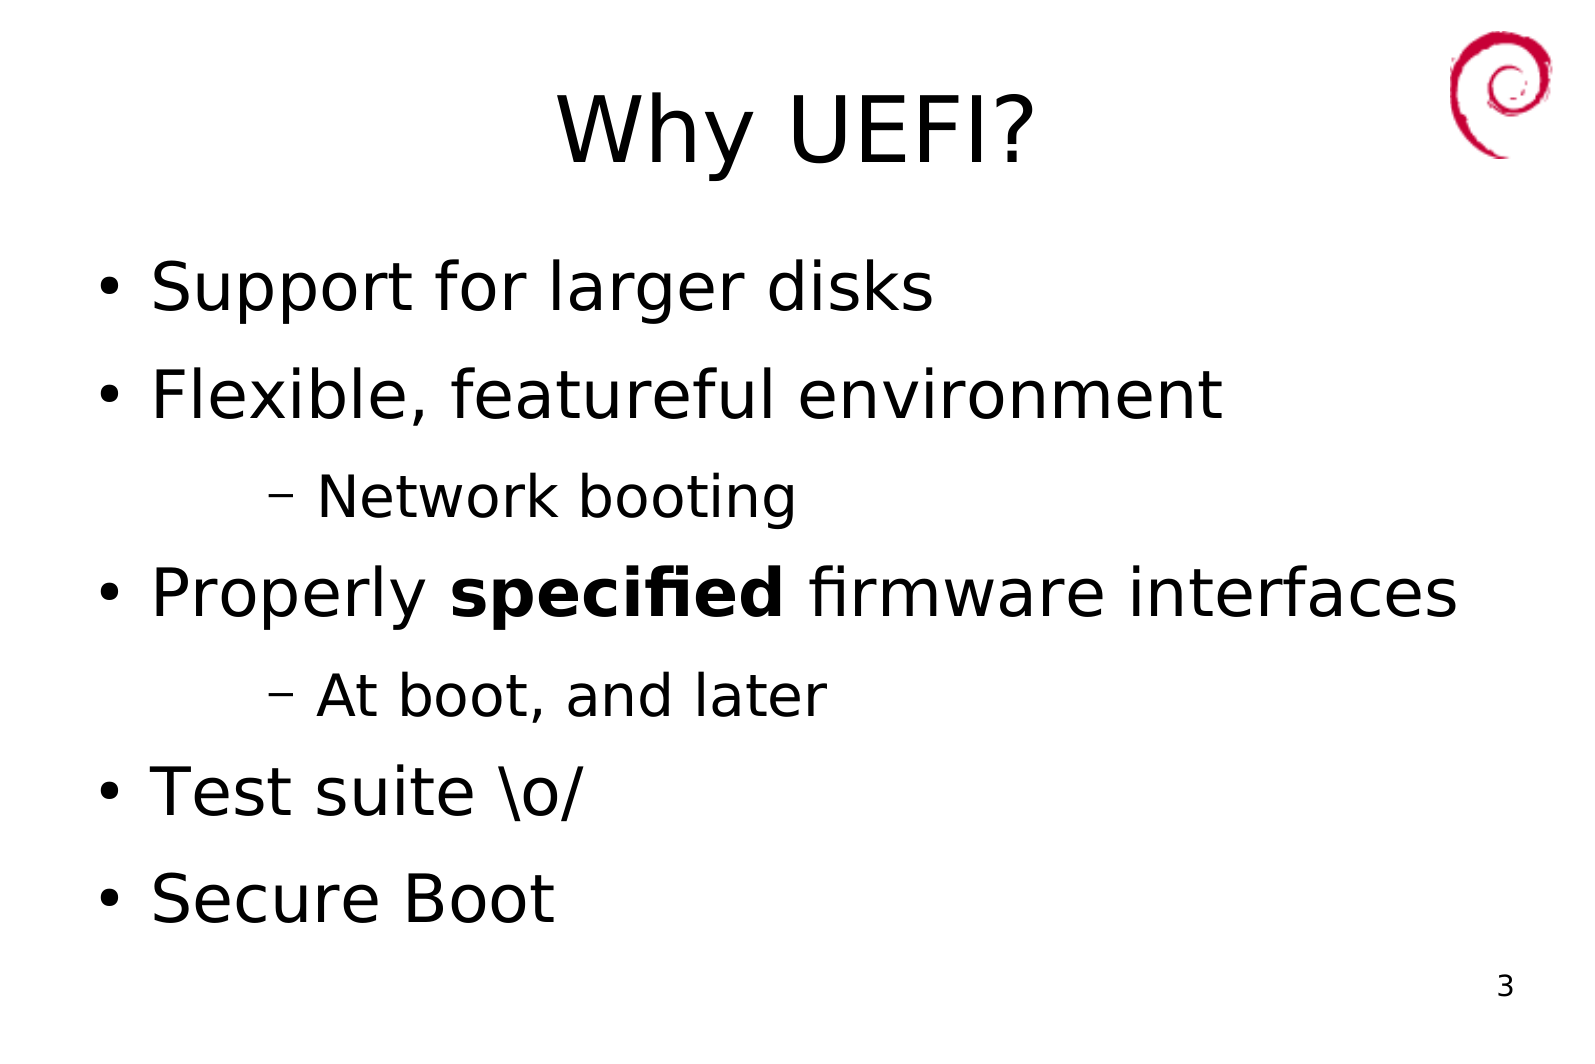

# Why UEFI?
Support for larger disks
Flexible, featureful environment
Network booting
Properly specified firmware interfaces
At boot, and later
Test suite \o/
Secure Boot
3